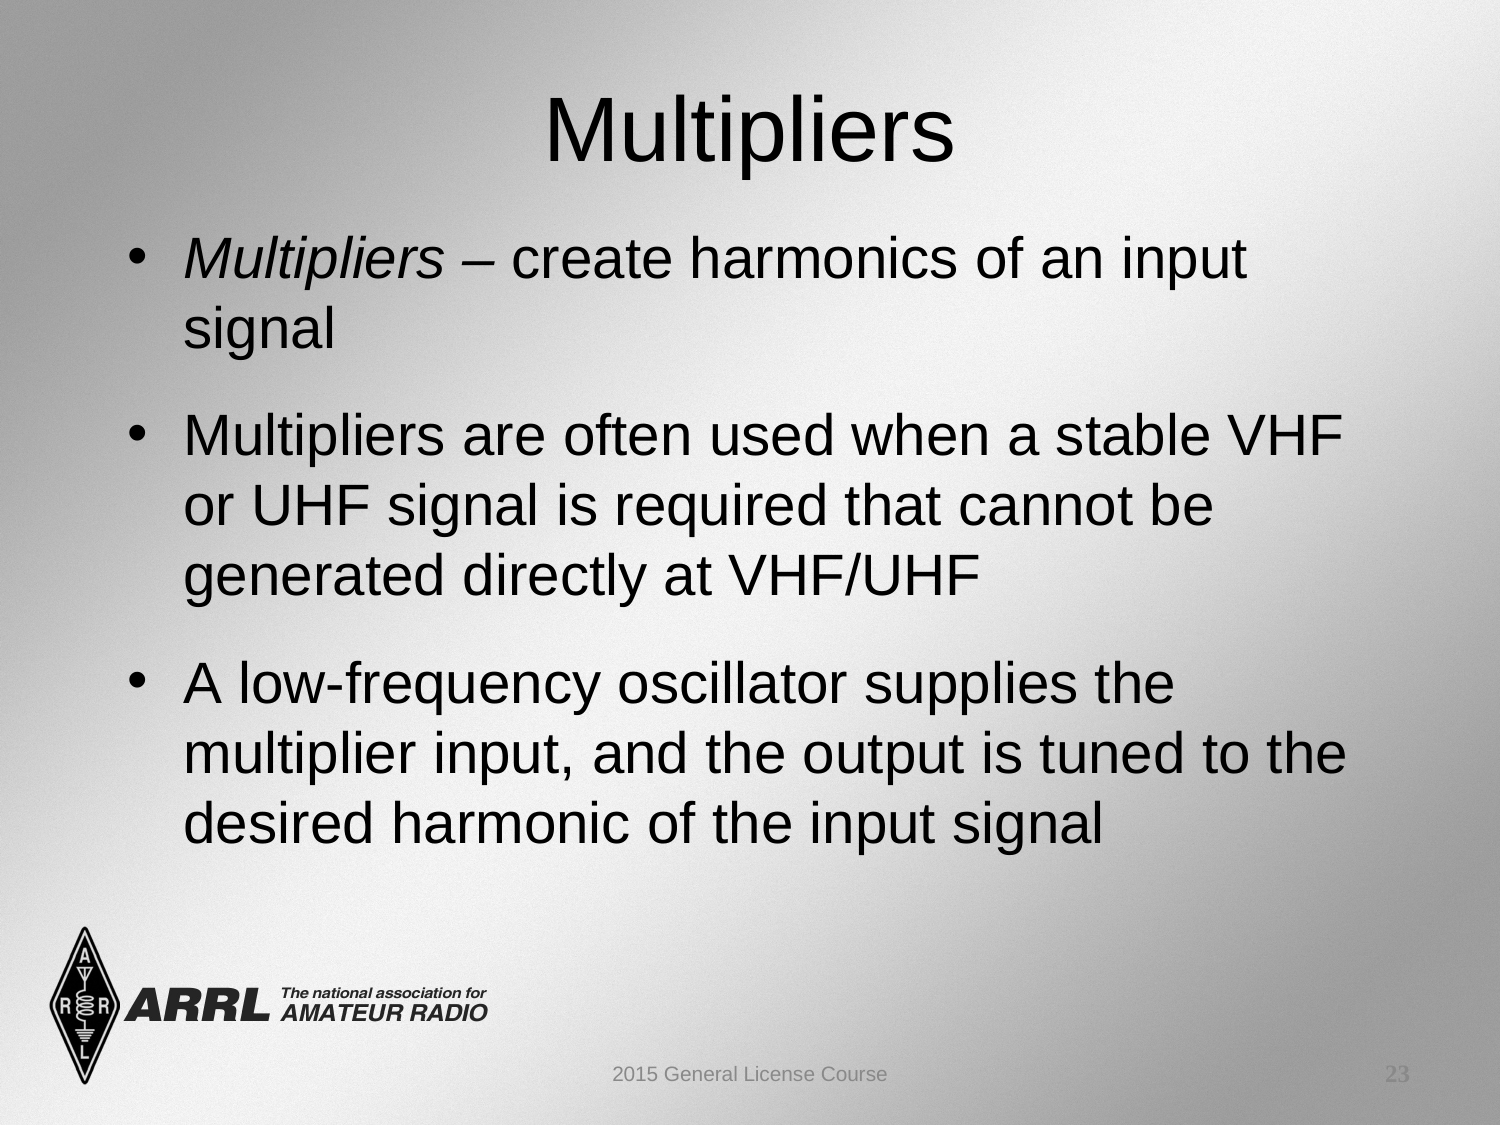

Multipliers
Multipliers – create harmonics of an input signal
Multipliers are often used when a stable VHF or UHF signal is required that cannot be generated directly at VHF/UHF
A low-frequency oscillator supplies the multiplier input, and the output is tuned to the desired harmonic of the input signal
2015 General License Course